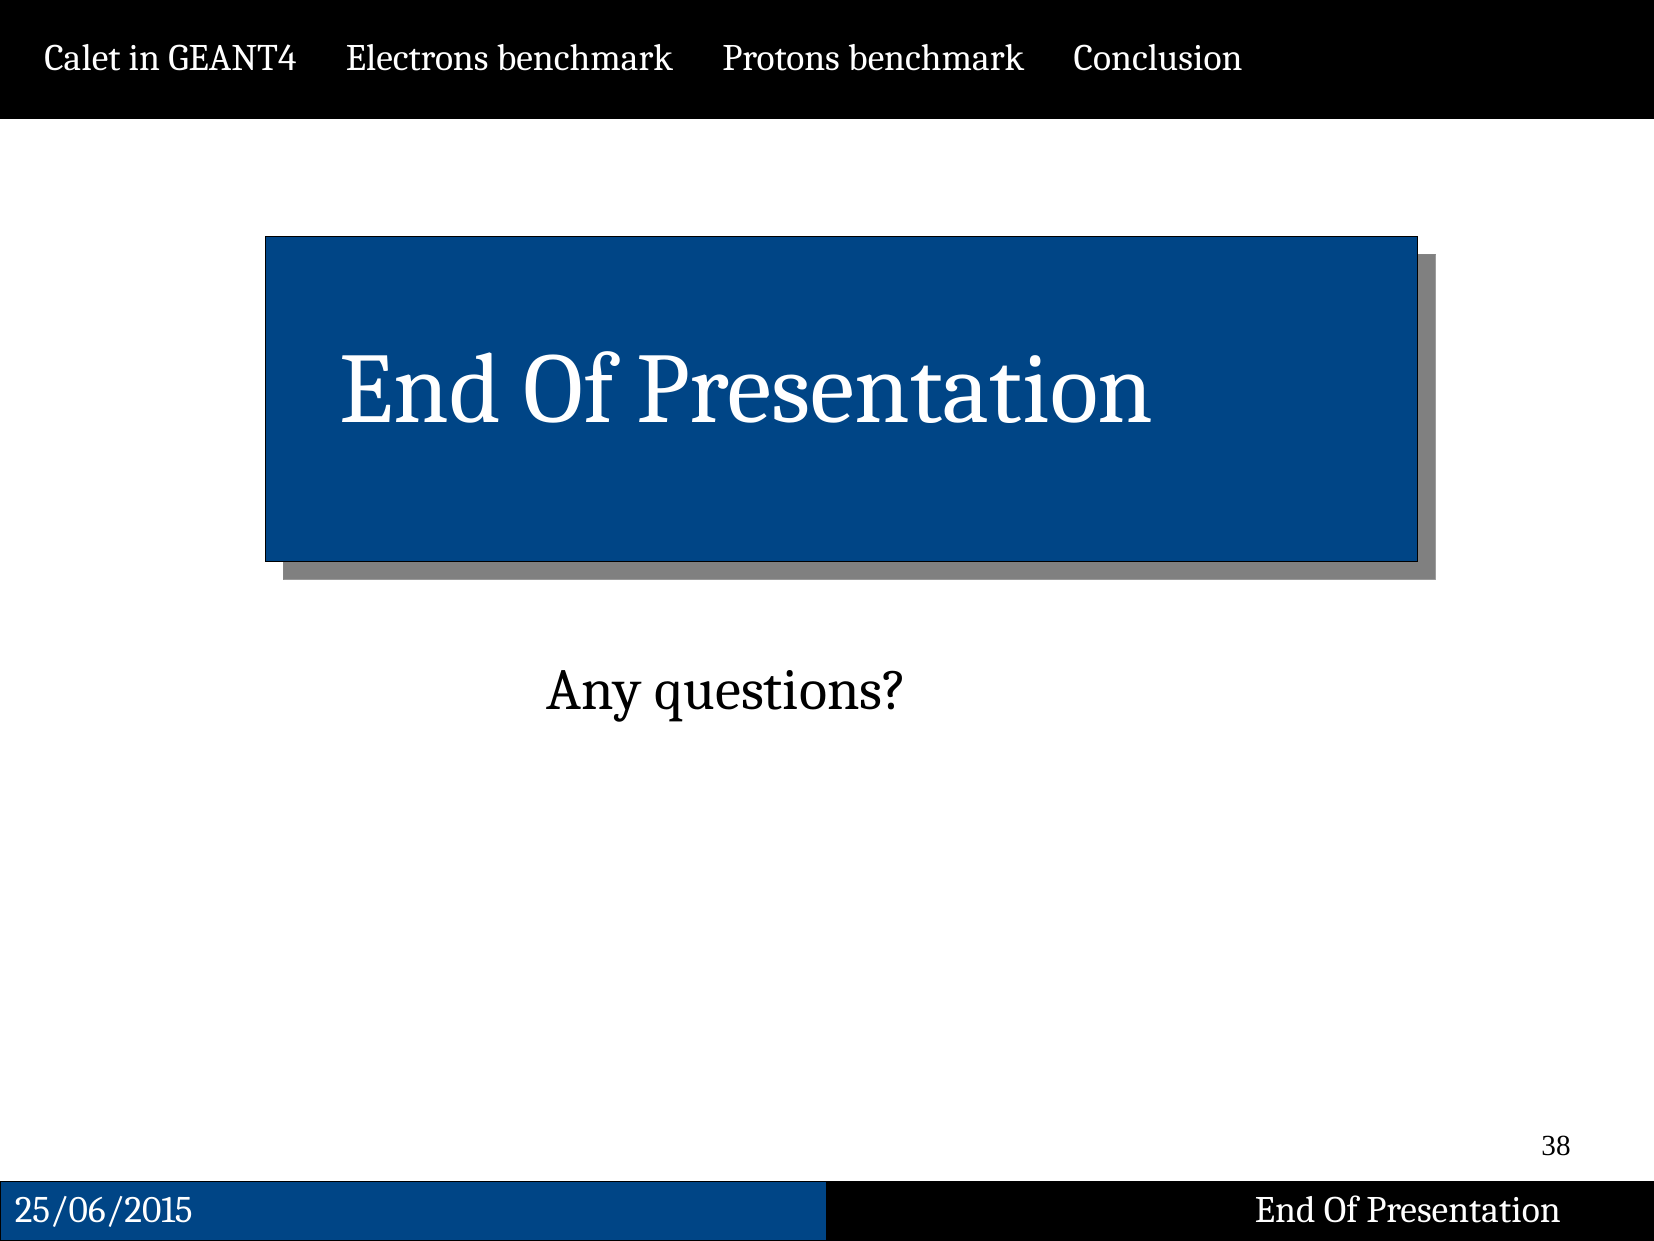

Calet in GEANT4 Electrons benchmark Protons benchmark Conclusion
End Of Presentation
Any questions?
38
25/06/2015
End Of Presentation